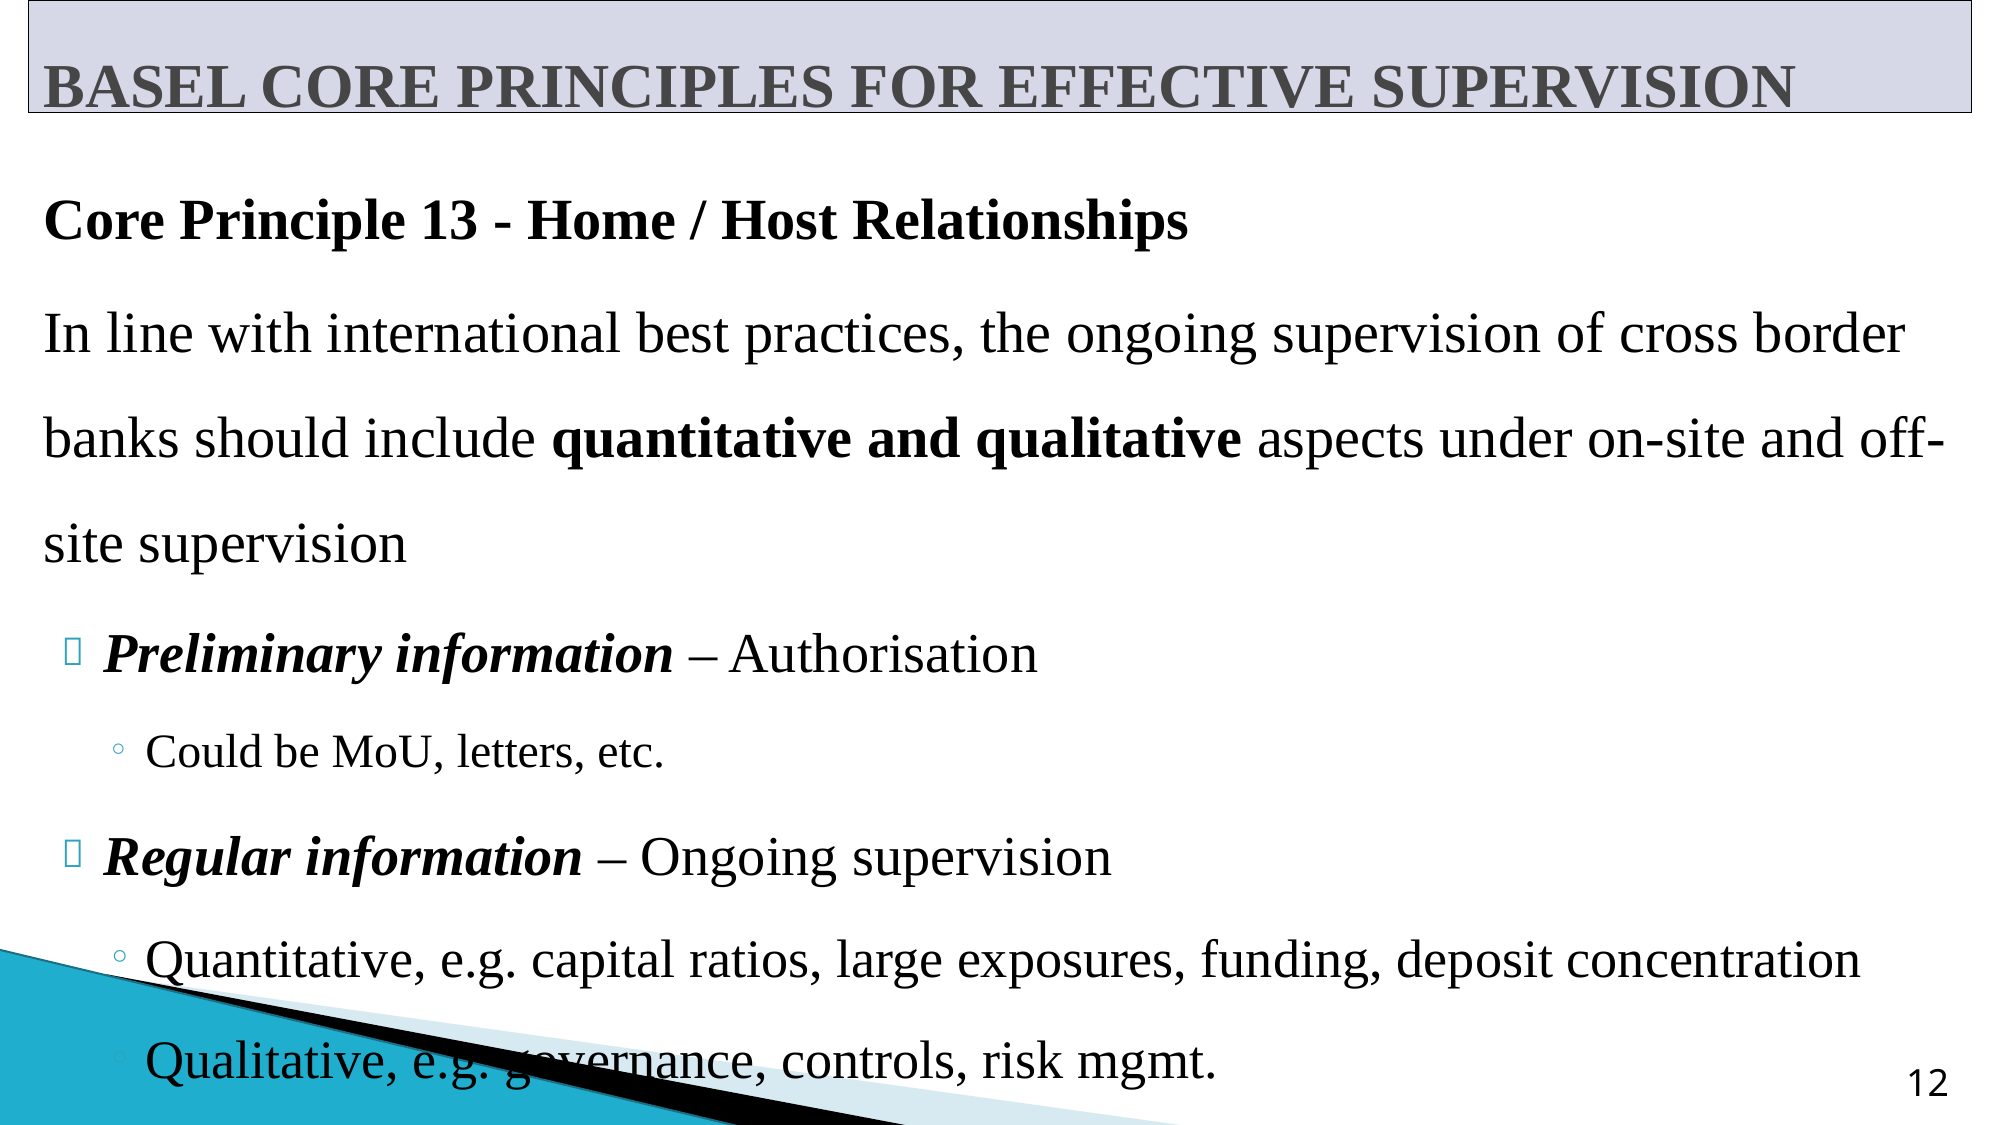

# BASEL CORE PRINCIPLES FOR EFFECTIVE SUPERVISION
Core Principle 13 - Home / Host Relationships
In line with international best practices, the ongoing supervision of cross border banks should include quantitative and qualitative aspects under on-site and off-site supervision
Preliminary information – Authorisation
Could be MoU, letters, etc.
Regular information – Ongoing supervision
Quantitative, e.g. capital ratios, large exposures, funding, deposit concentration
Qualitative, e.g. governance, controls, risk mgmt.
Liabilities side of balance sheet - deposits
Exceptional information – Crisis situation
CONFIDENTIALITY of information is important.
Principally, oversight of cross-border banks should be on a risk-based basis.